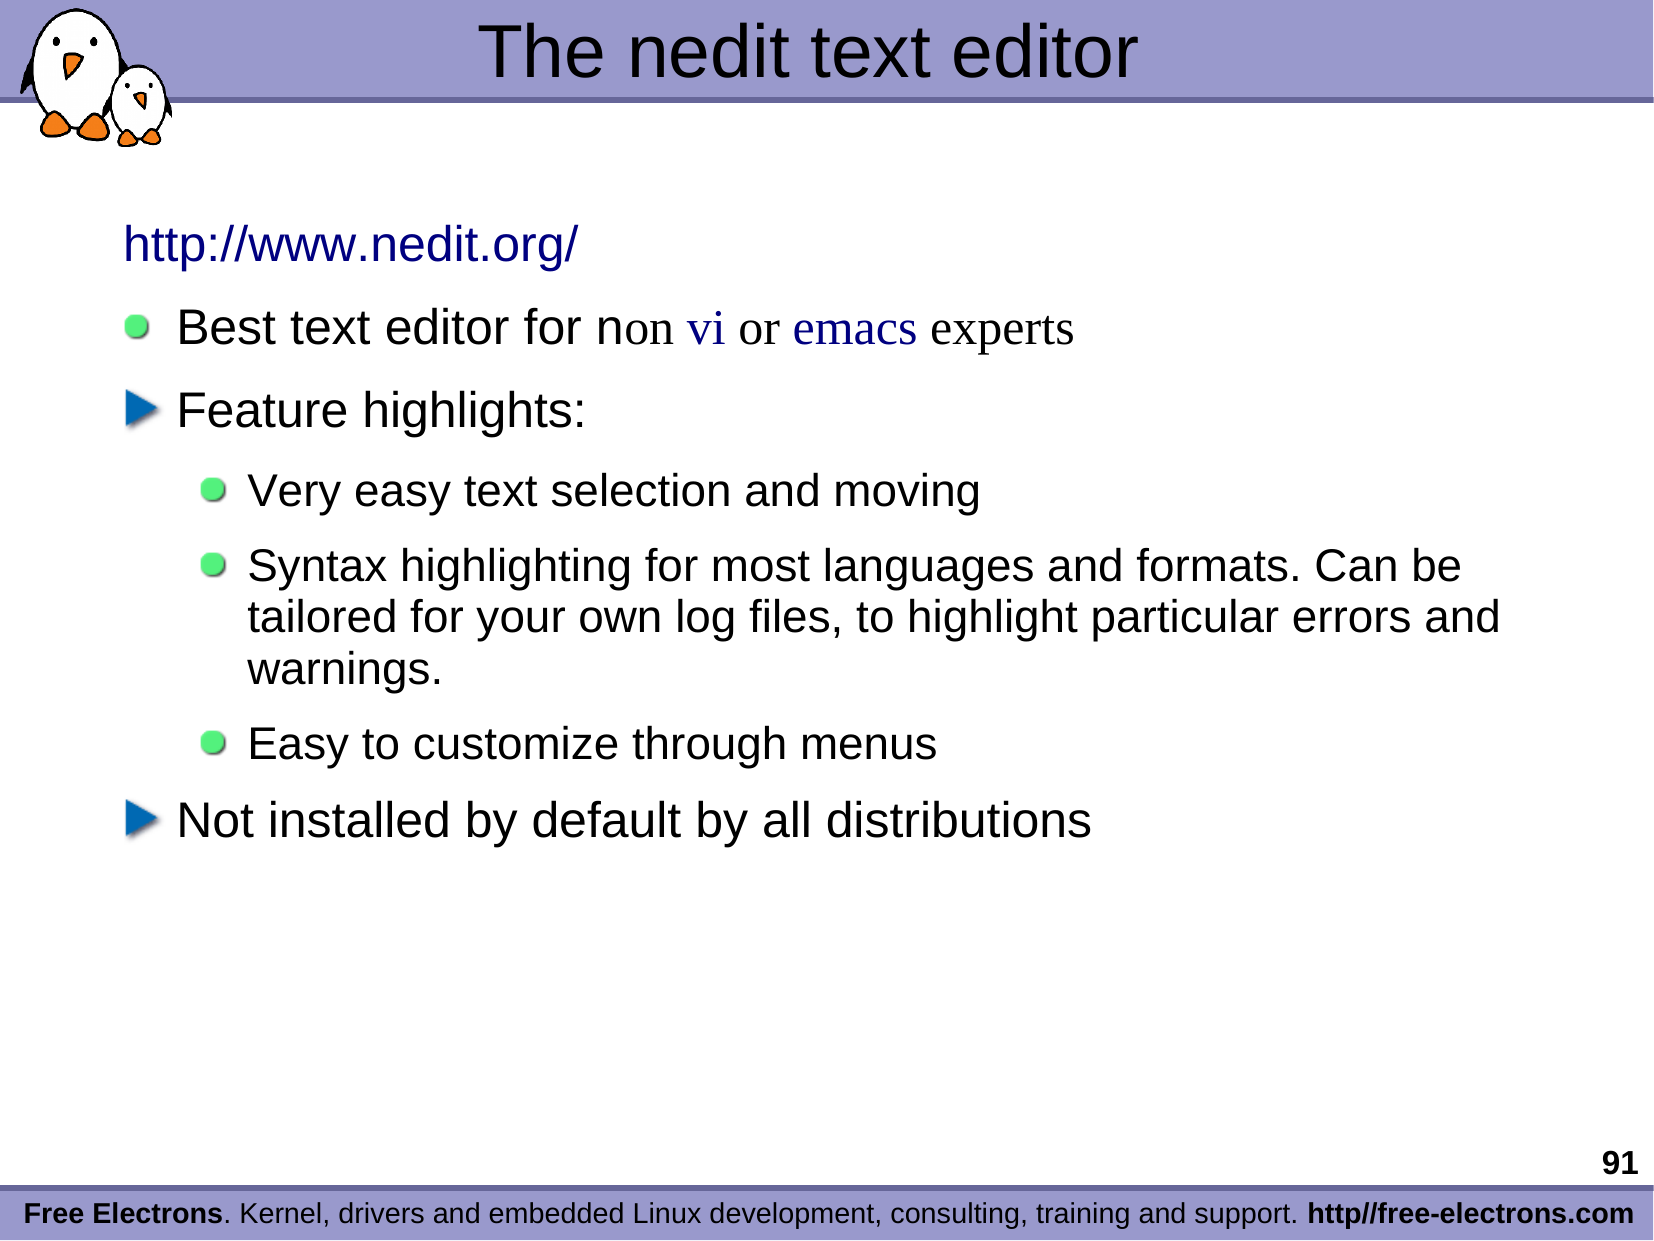

# The nedit text editor
http://www.nedit.org/
Best text editor for non vi or emacs experts
Feature highlights:
Very easy text selection and moving
Syntax highlighting for most languages and formats. Can be tailored for your own log files, to highlight particular errors and warnings.
Easy to customize through menus
Not installed by default by all distributions